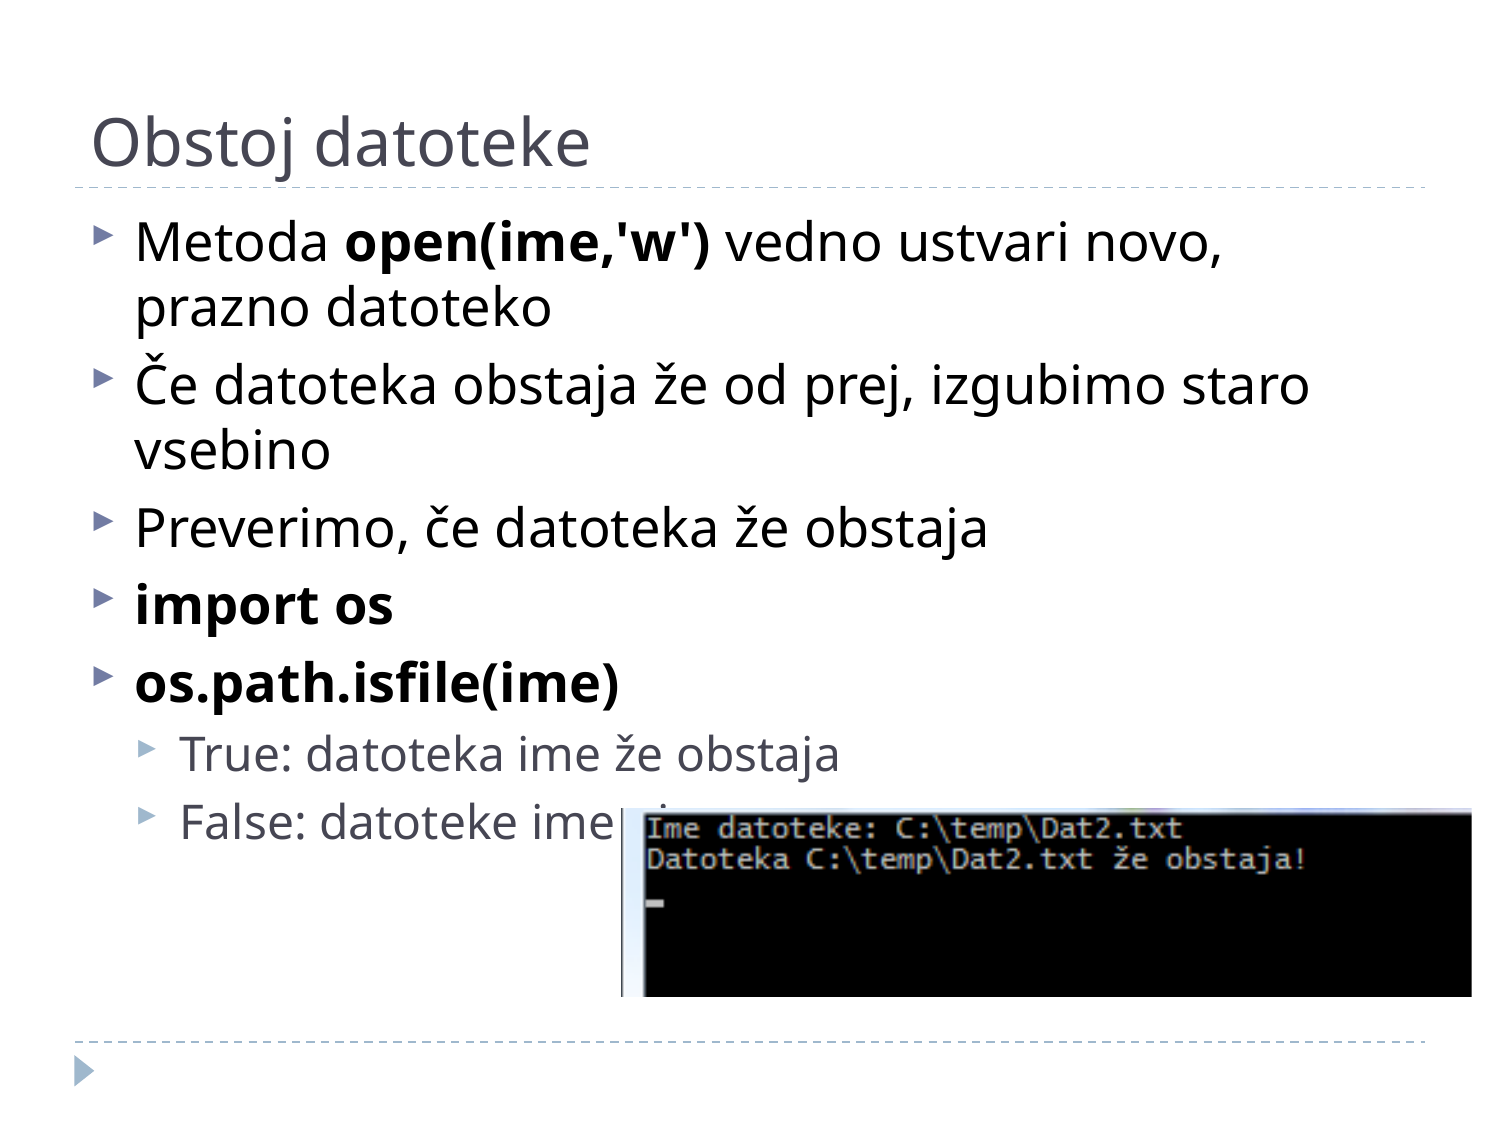

# Obstoj datoteke
Metoda open(ime,'w') vedno ustvari novo, prazno datoteko
Če datoteka obstaja že od prej, izgubimo staro vsebino
Preverimo, če datoteka že obstaja
import os
os.path.isfile(ime)
True: datoteka ime že obstaja
False: datoteke ime ni